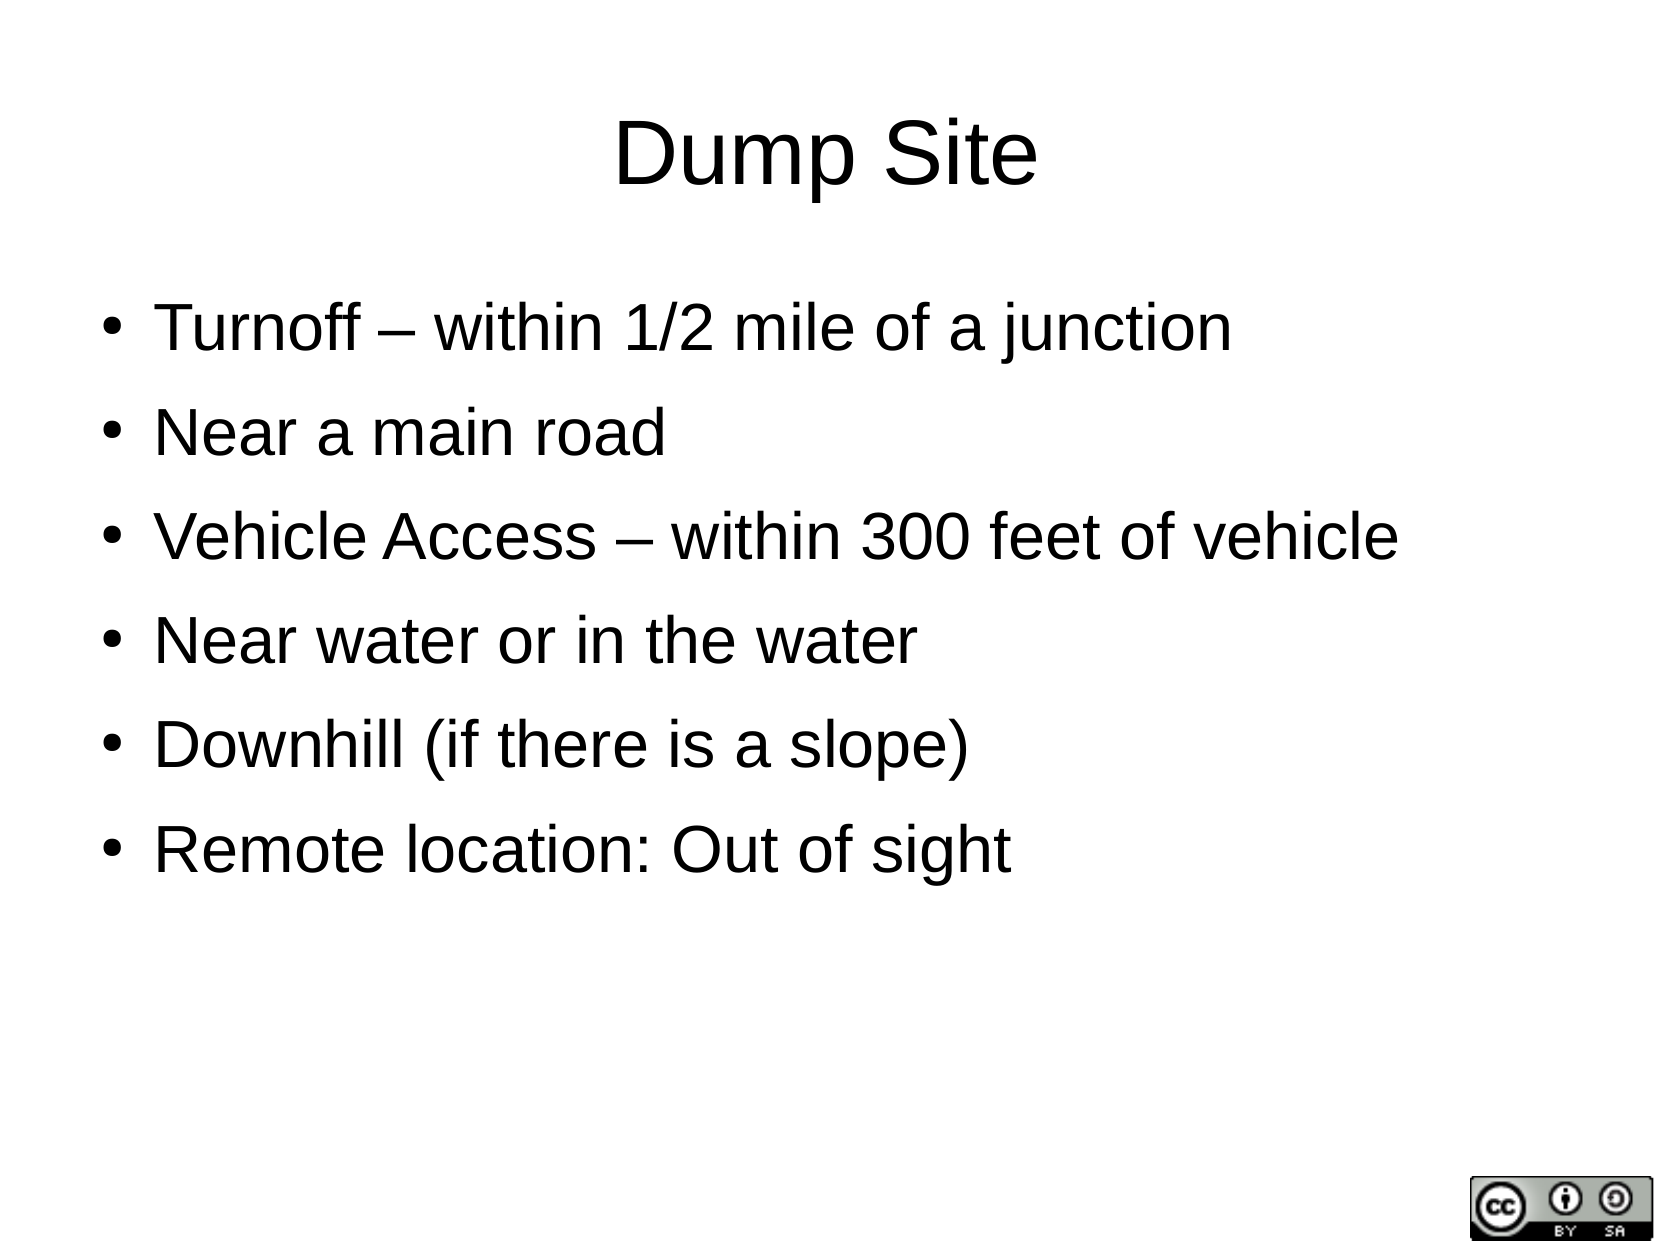

# Dump Site
Turnoff – within 1/2 mile of a junction
Near a main road
Vehicle Access – within 300 feet of vehicle
Near water or in the water
Downhill (if there is a slope)
Remote location: Out of sight